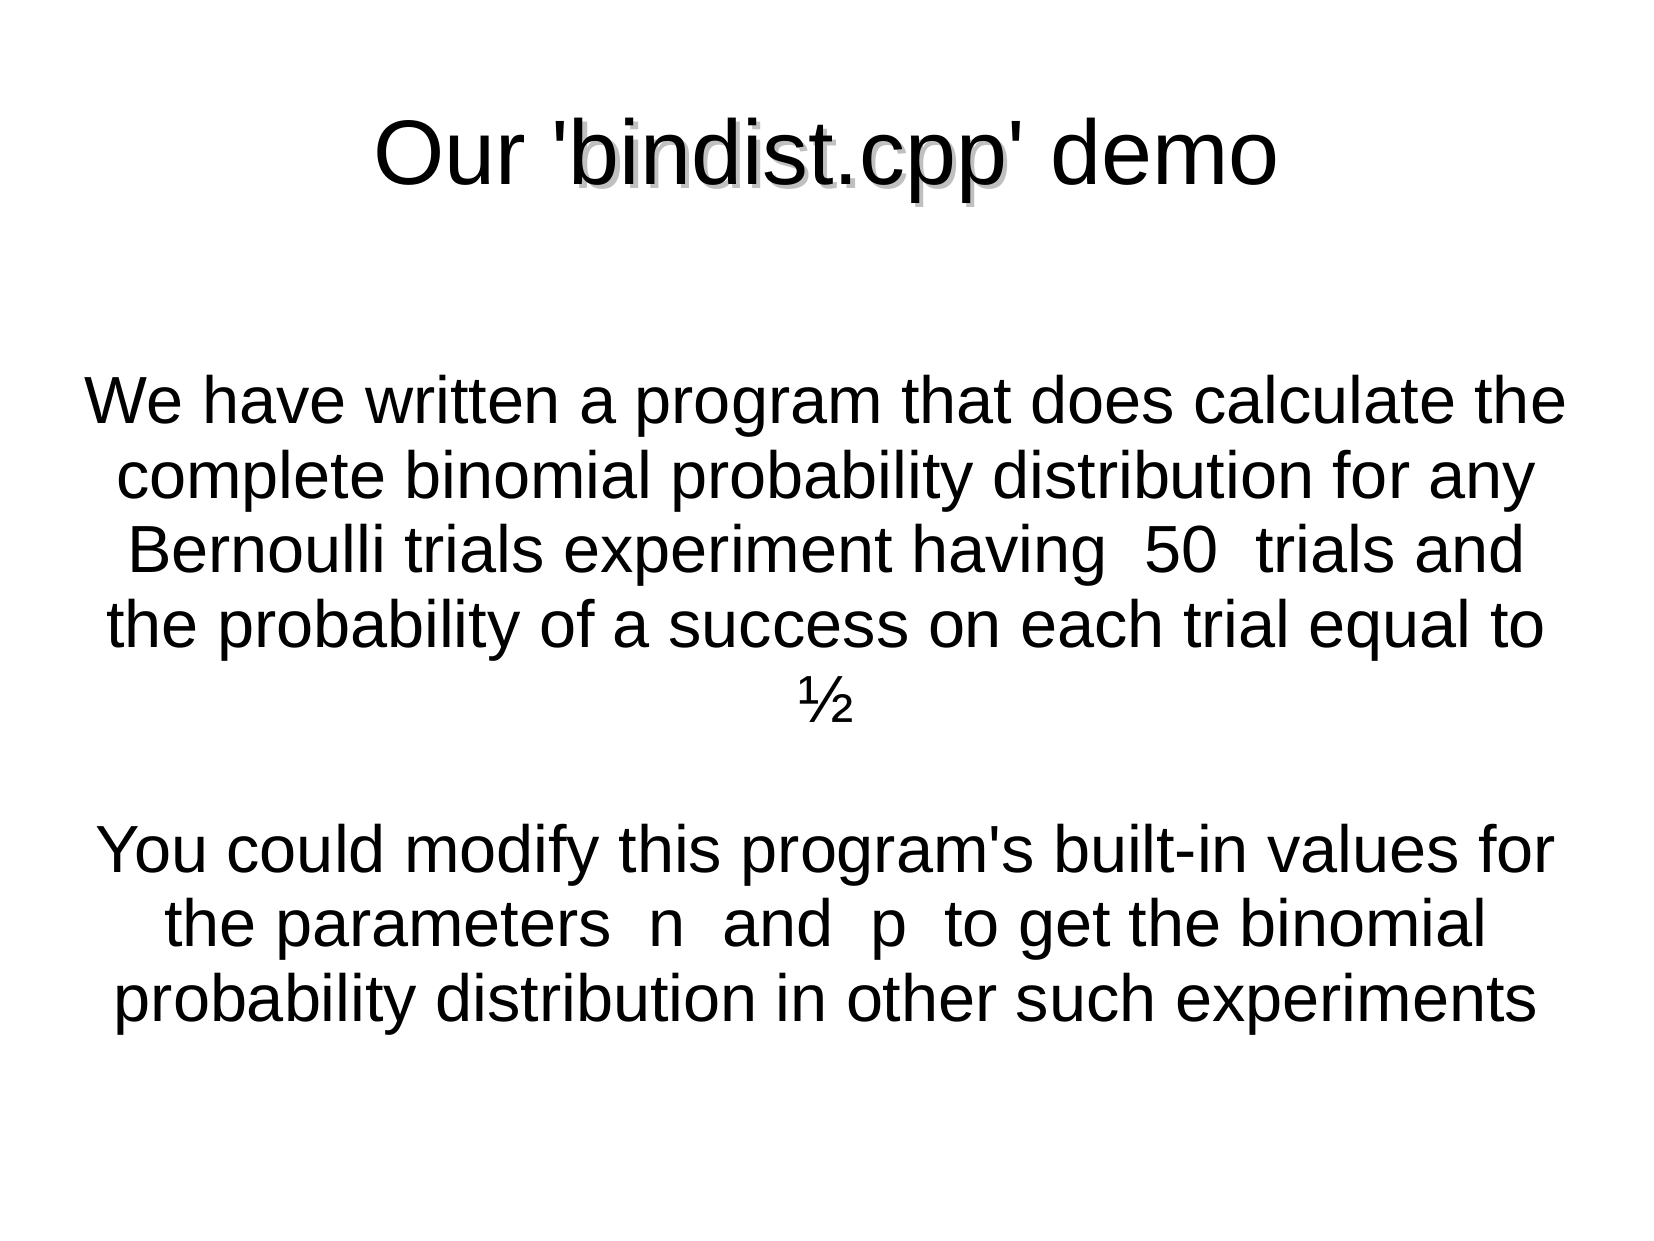

# Our 'bindist.cpp' demo
We have written a program that does calculate the complete binomial probability distribution for any Bernoulli trials experiment having 50 trials and the probability of a success on each trial equal to ½
You could modify this program's built-in values for the parameters n and p to get the binomial probability distribution in other such experiments